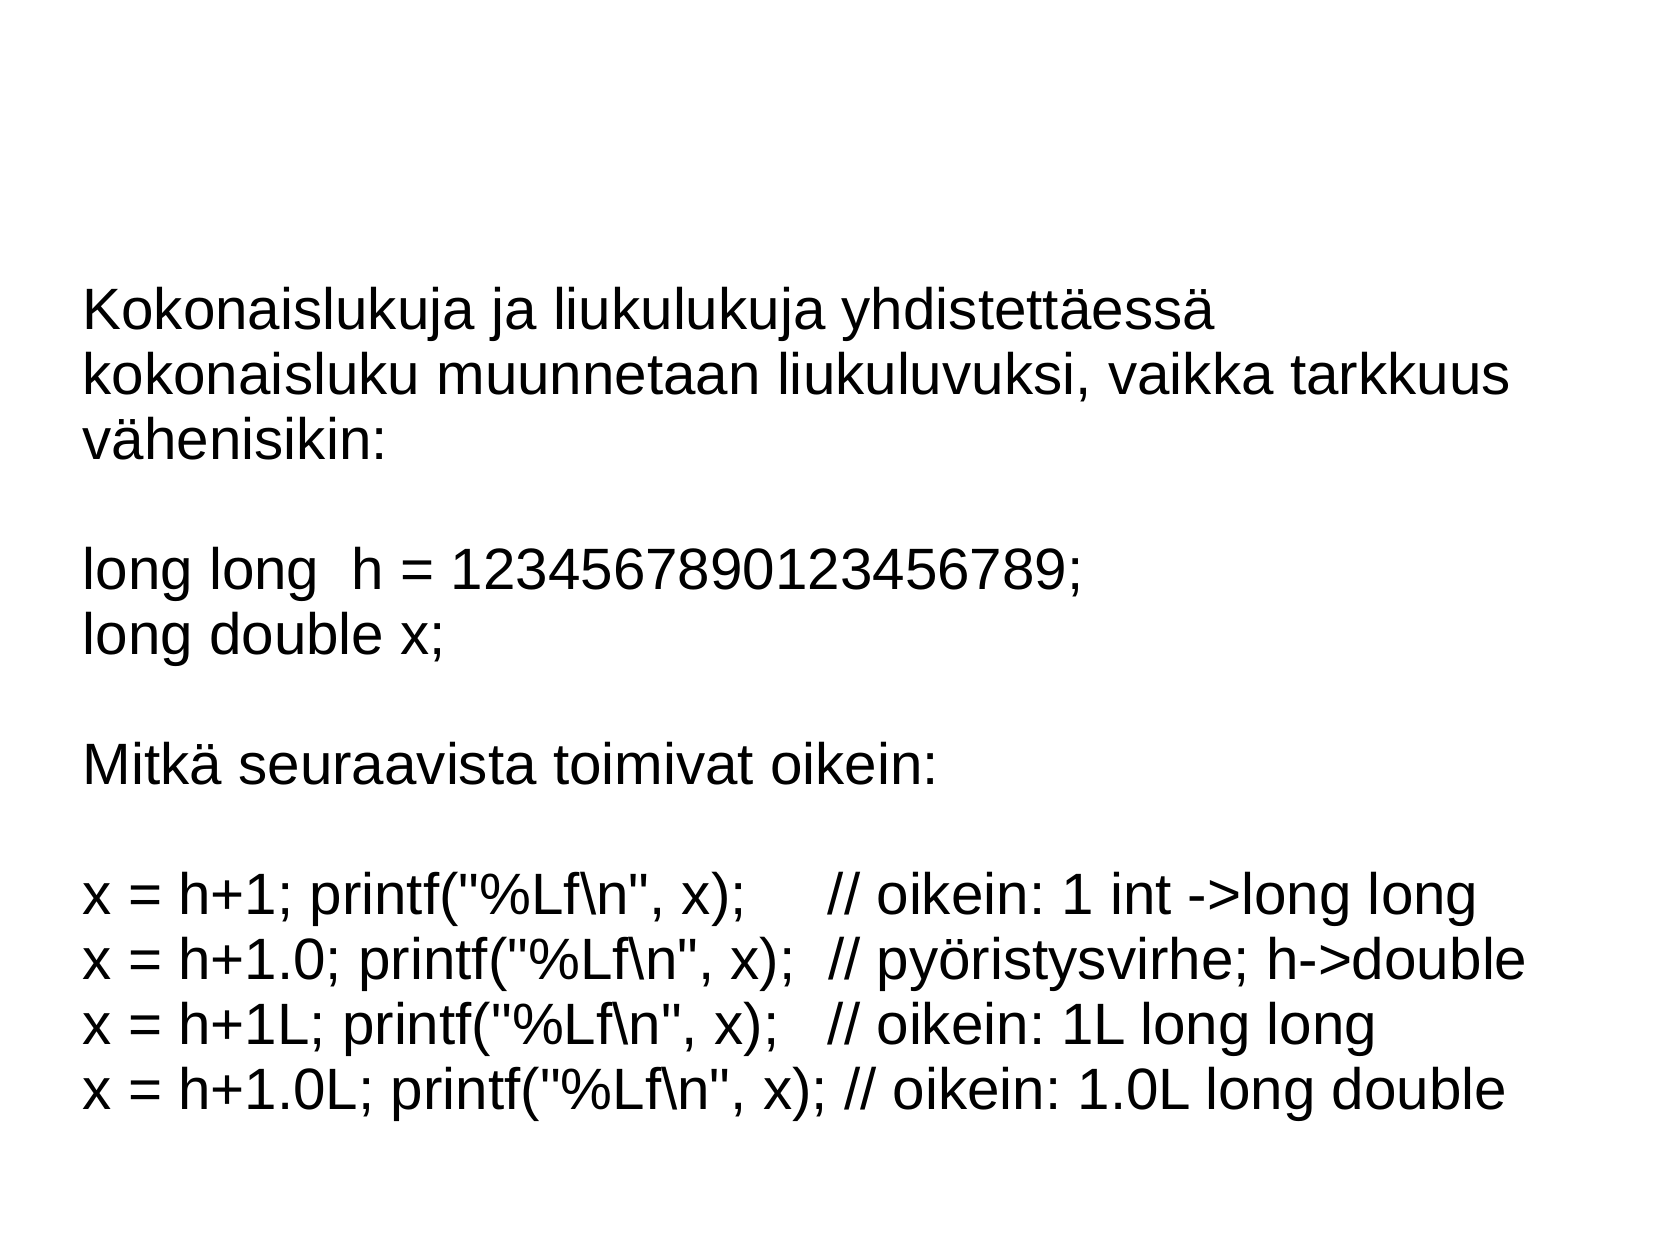

Kokonaislukuja ja liukulukuja yhdistettäessä kokonaisluku muunnetaan liukuluvuksi, vaikka tarkkuus vähenisikin:
long long h = 1234567890123456789;
long double x;
Mitkä seuraavista toimivat oikein:
x = h+1; printf("%Lf\n", x); // oikein: 1 int ->long long
x = h+1.0; printf("%Lf\n", x); // pyöristysvirhe; h->double
x = h+1L; printf("%Lf\n", x); // oikein: 1L long long
x = h+1.0L; printf("%Lf\n", x); // oikein: 1.0L long double